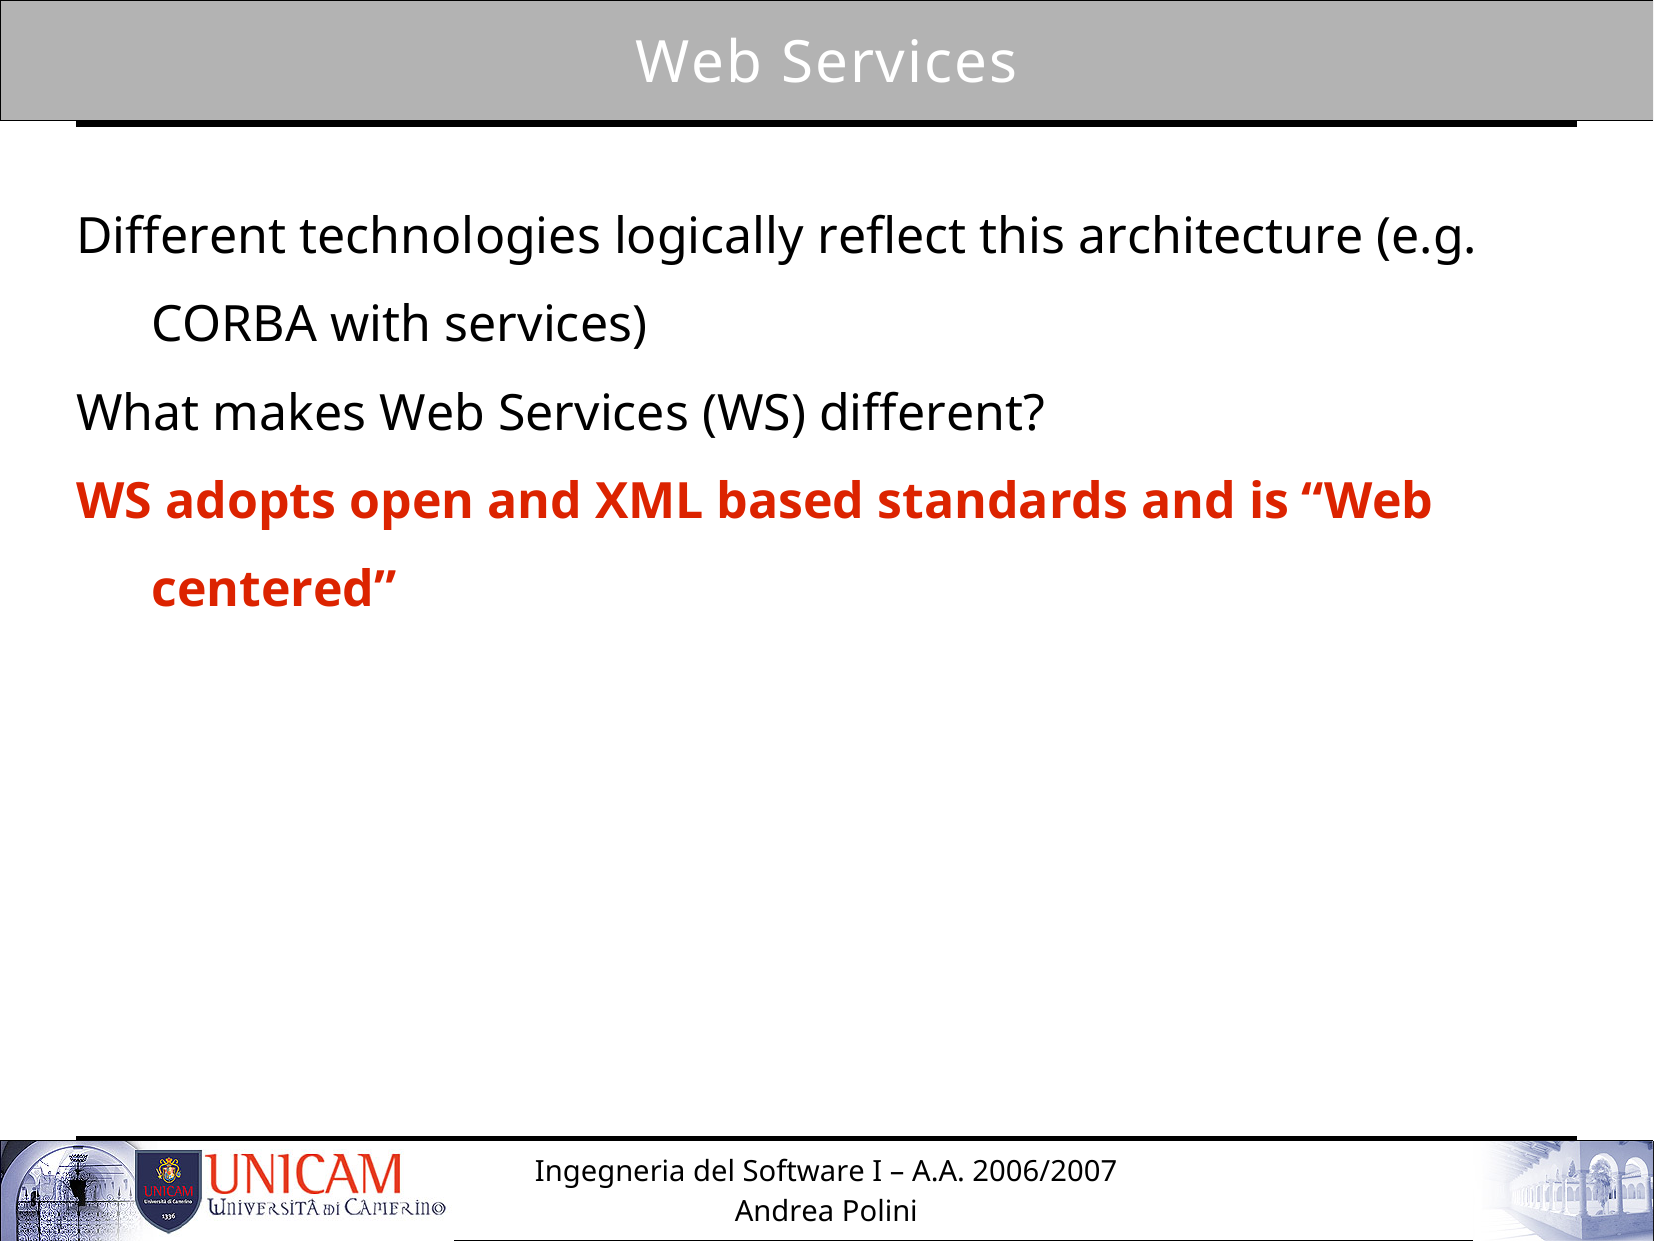

# Web Services
Different technologies logically reflect this architecture (e.g. CORBA with services)
What makes Web Services (WS) different?
WS adopts open and XML based standards and is “Web centered”